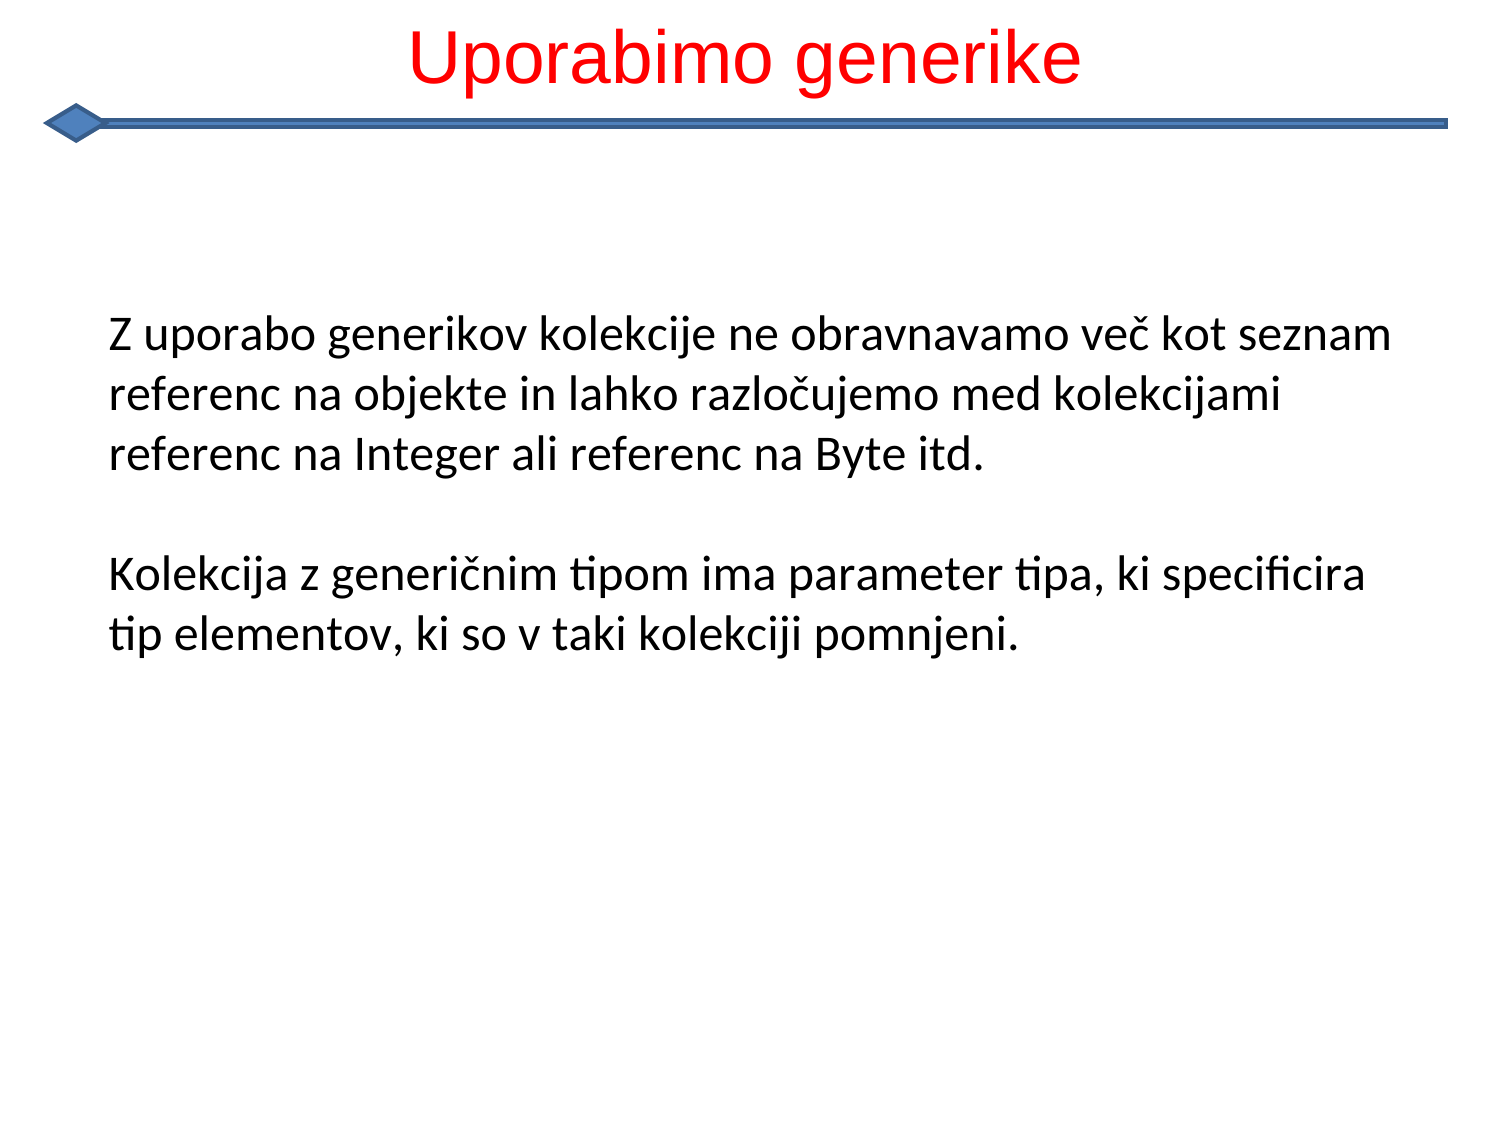

# Uporabimo generike
Z uporabo generikov kolekcije ne obravnavamo več kot seznam referenc na objekte in lahko razločujemo med kolekcijami referenc na Integer ali referenc na Byte itd.
Kolekcija z generičnim tipom ima parameter tipa, ki specificira tip elementov, ki so v taki kolekciji pomnjeni.